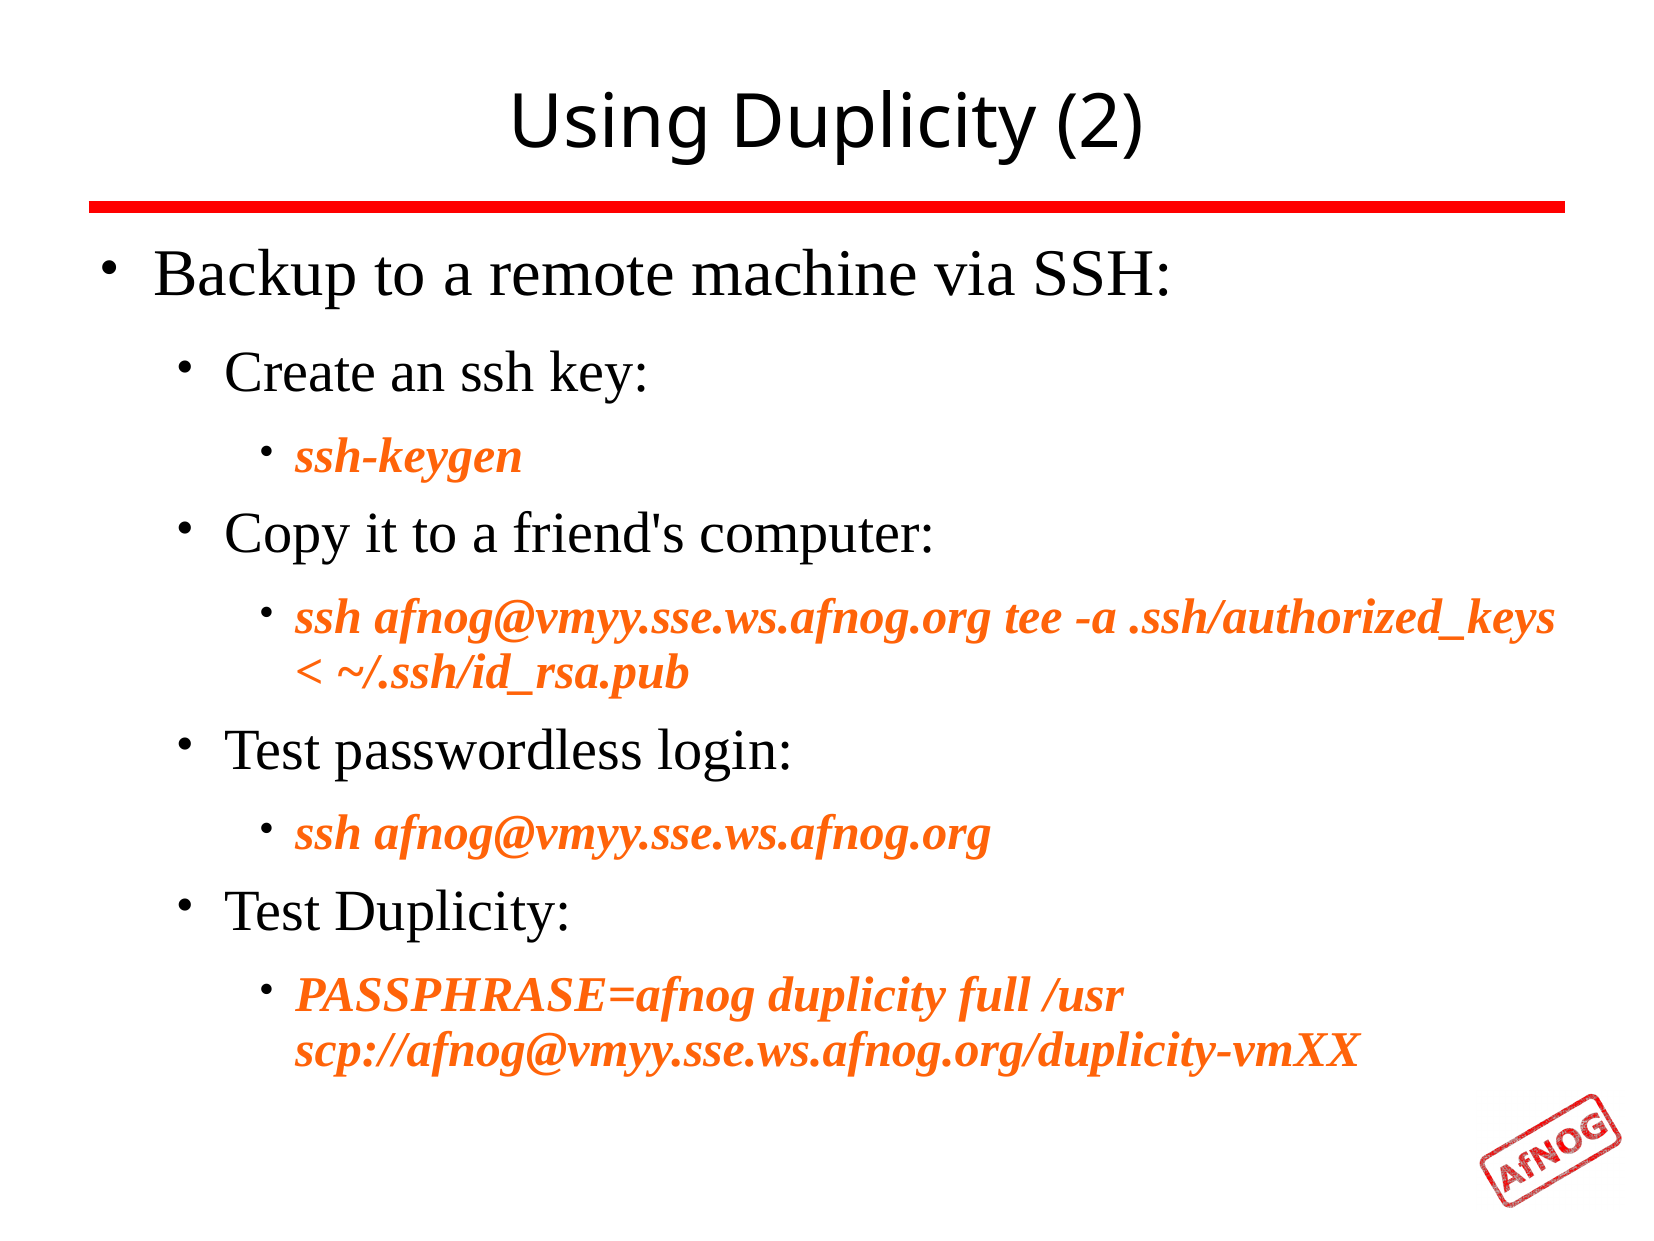

# Using Duplicity (2)
Backup to a remote machine via SSH:
Create an ssh key:
ssh-keygen
Copy it to a friend's computer:
ssh afnog@vmyy.sse.ws.afnog.org tee -a .ssh/authorized_keys < ~/.ssh/id_rsa.pub
Test passwordless login:
ssh afnog@vmyy.sse.ws.afnog.org
Test Duplicity:
PASSPHRASE=afnog duplicity full /usr scp://afnog@vmyy.sse.ws.afnog.org/duplicity-vmXX